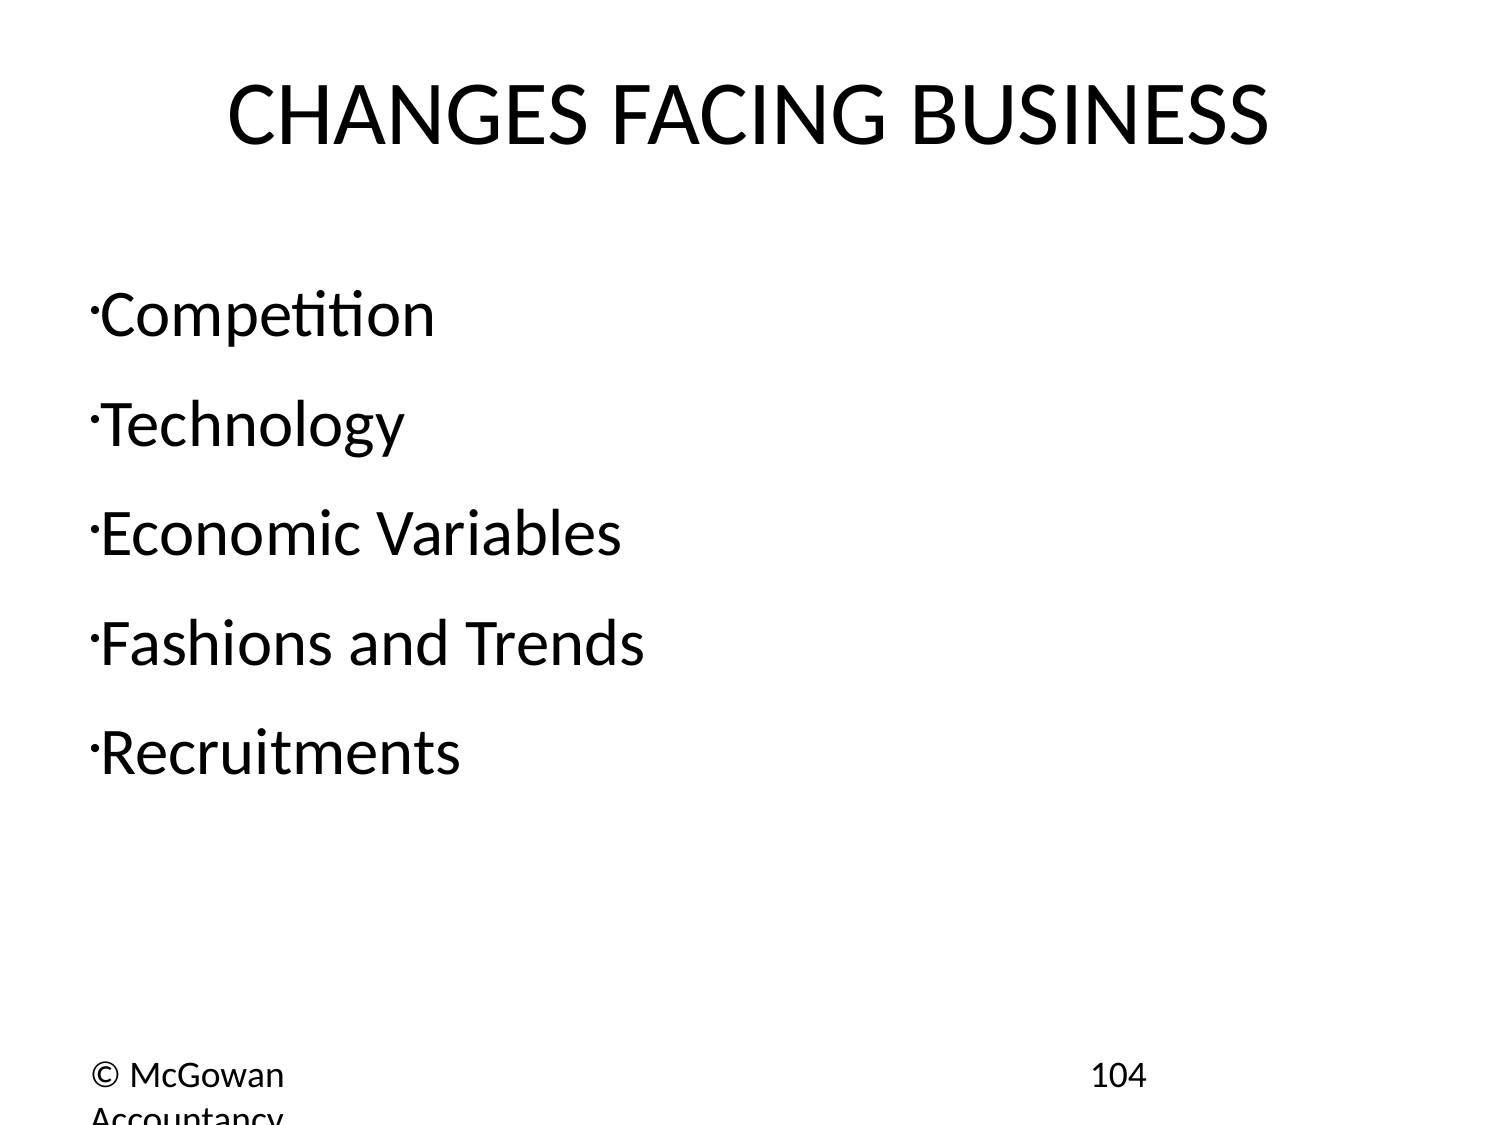

# CHANGES FACING BUSINESS
Competition
Technology
Economic Variables
Fashions and Trends
Recruitments
© McGowan Accountancy Services
104